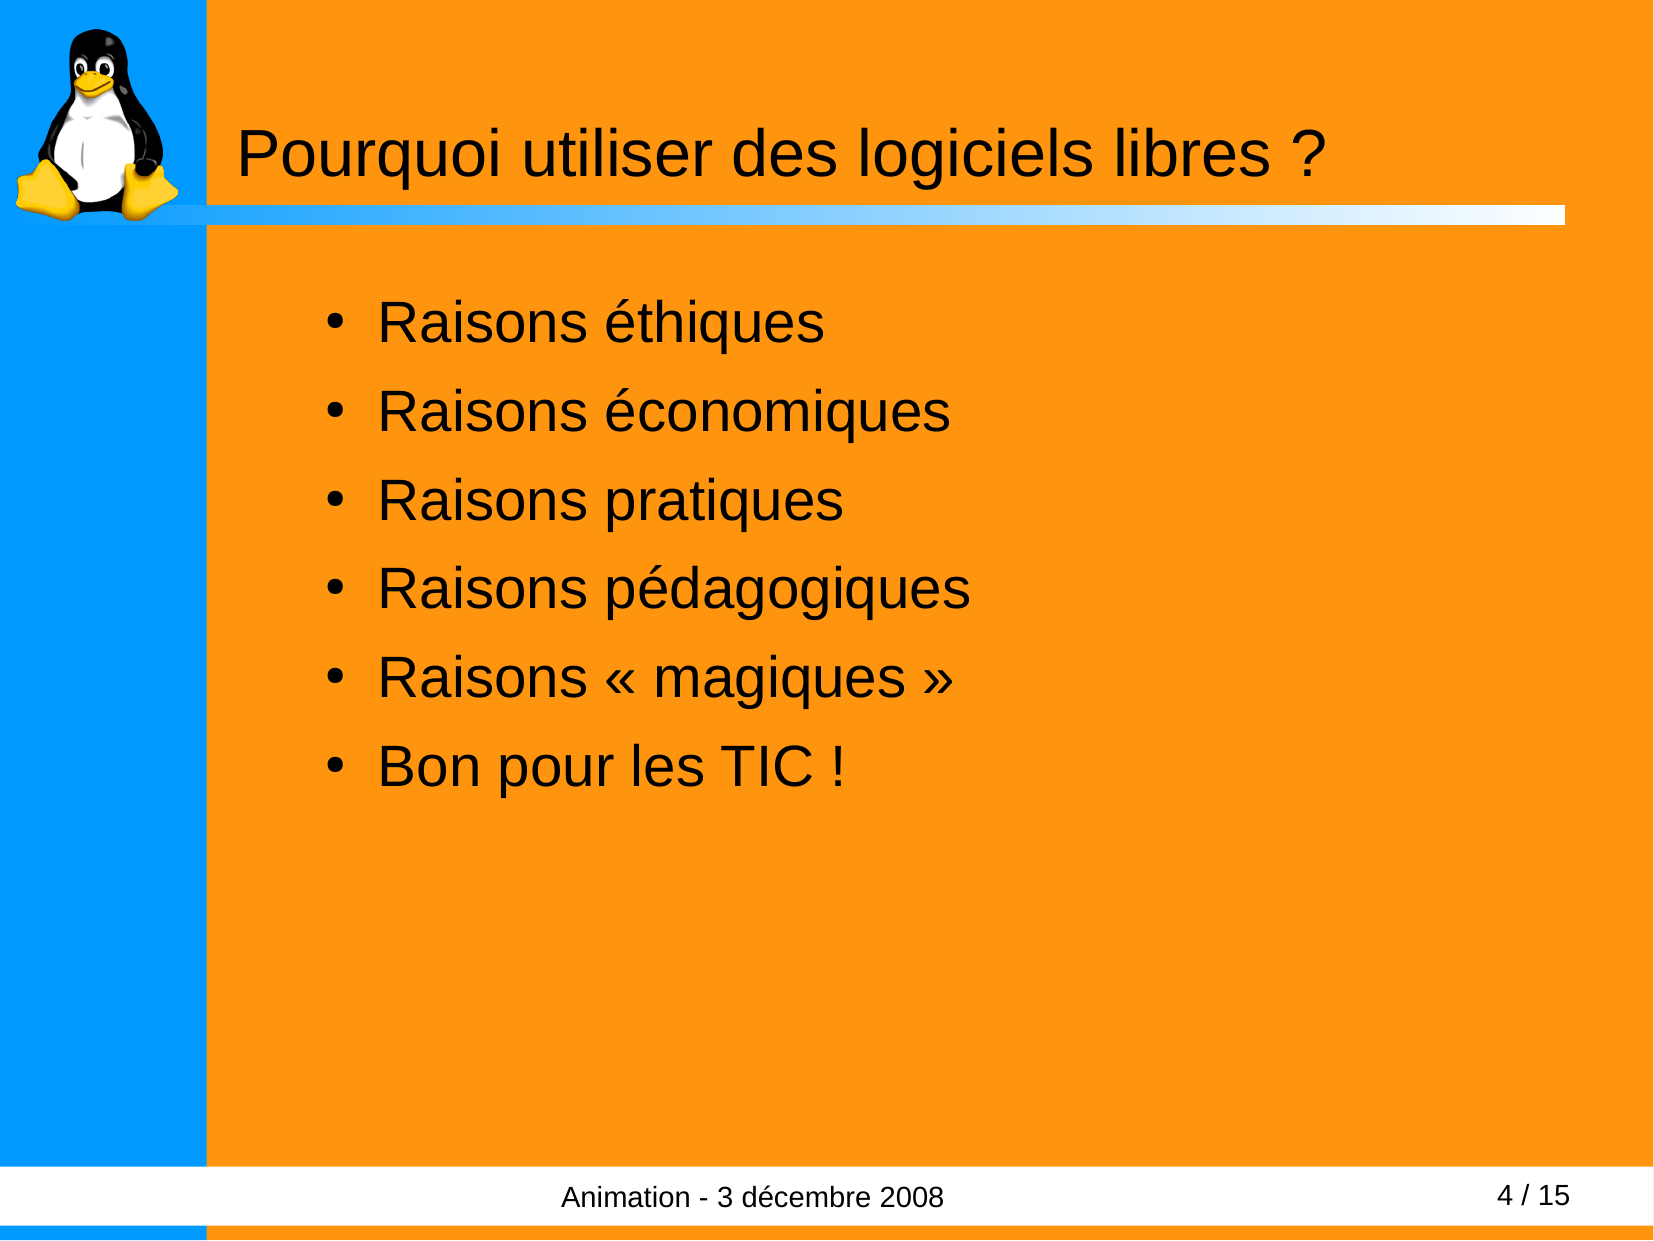

# Pourquoi utiliser des logiciels libres ?
Raisons éthiques
Raisons économiques
Raisons pratiques
Raisons pédagogiques
Raisons « magiques »
Bon pour les TIC !
4
Animation - 3 décembre 2008